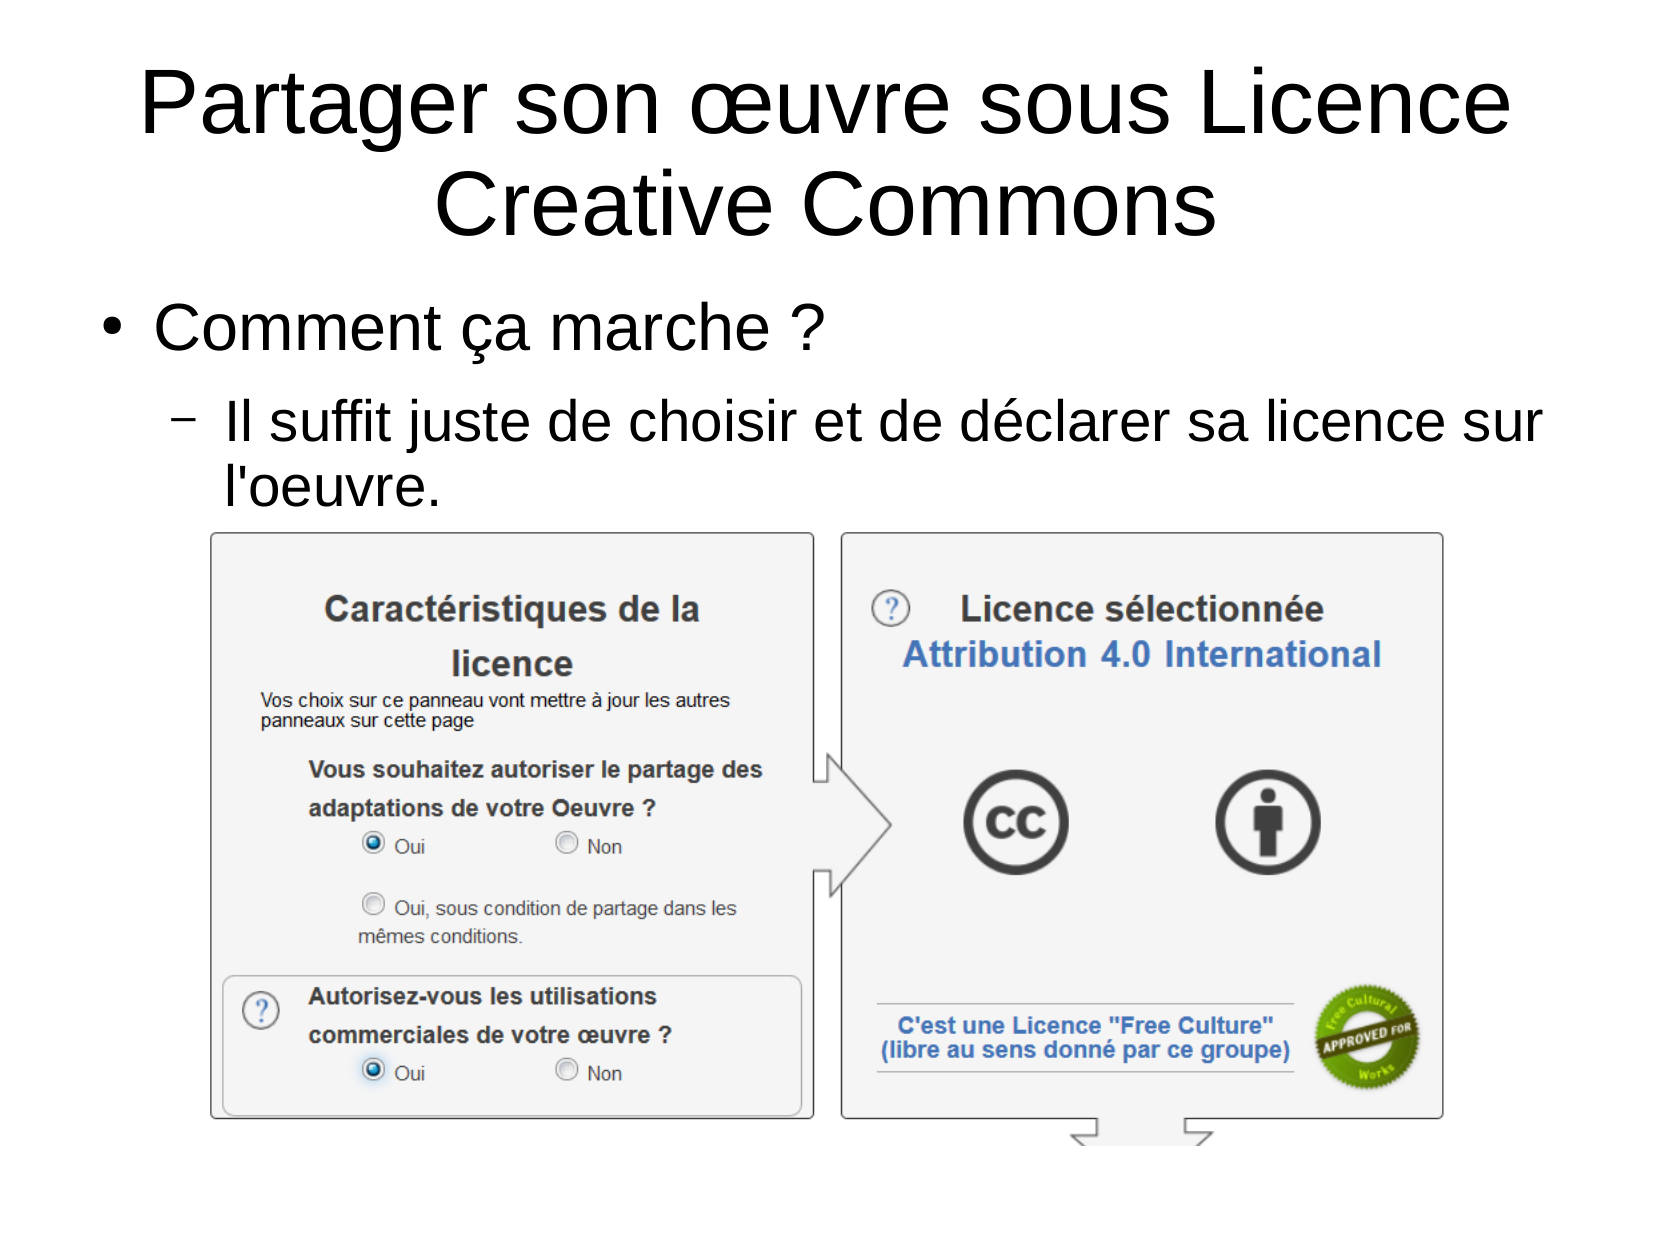

# Partager son œuvre sous Licence Creative Commons
Comment ça marche ?
Il suffit juste de choisir et de déclarer sa licence sur l'oeuvre.